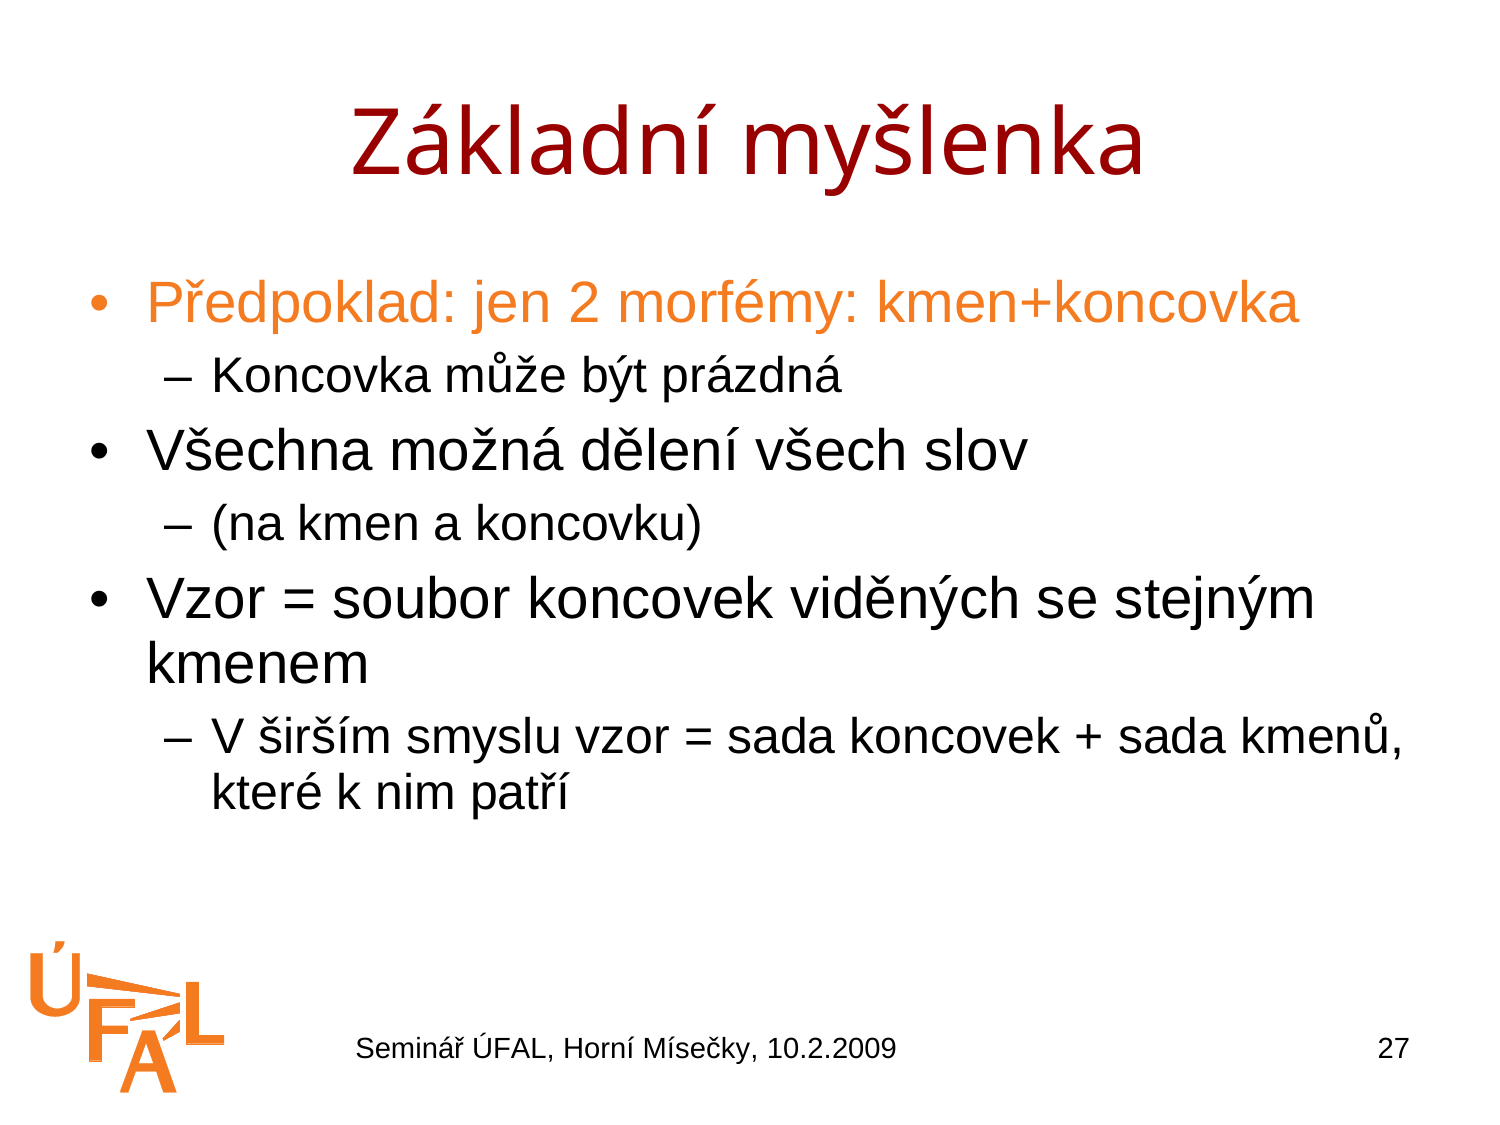

# Základní myšlenka
Předpoklad: jen 2 morfémy: kmen+koncovka
Koncovka může být prázdná
Všechna možná dělení všech slov
(na kmen a koncovku)
Vzor = soubor koncovek viděných se stejným kmenem
V širším smyslu vzor = sada koncovek + sada kmenů, které k nim patří
Seminář ÚFAL, Horní Mísečky, 10.2.2009
27